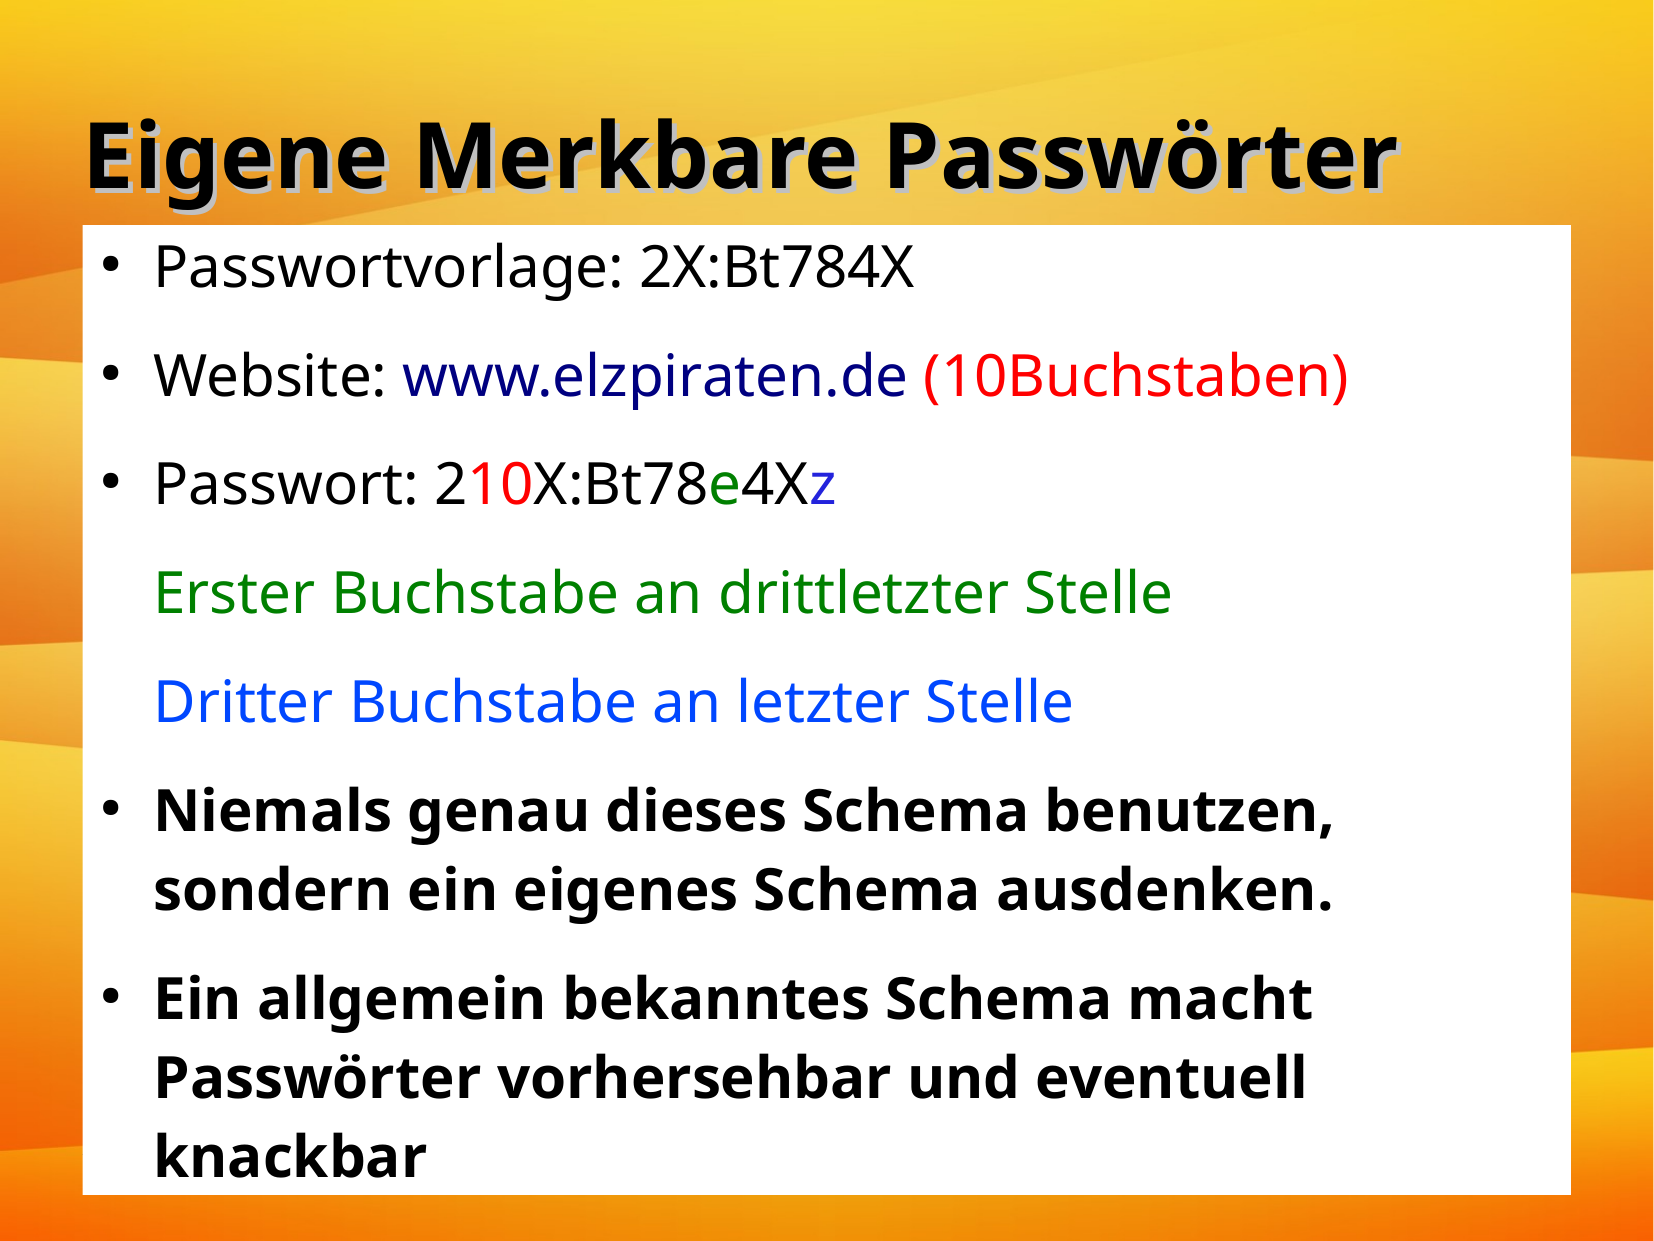

# Eigene Merkbare Passwörter
Passwortvorlage: 2X:Bt784X
Website: www.elzpiraten.de (10Buchstaben)
Passwort: 210X:Bt78e4Xz
Erster Buchstabe an drittletzter Stelle
Dritter Buchstabe an letzter Stelle
Niemals genau dieses Schema benutzen, sondern ein eigenes Schema ausdenken.
Ein allgemein bekanntes Schema macht Passwörter vorhersehbar und eventuell knackbar
xx.05.2014
Digitale Selbsterveteidigung / Crypto Party Aarau
33